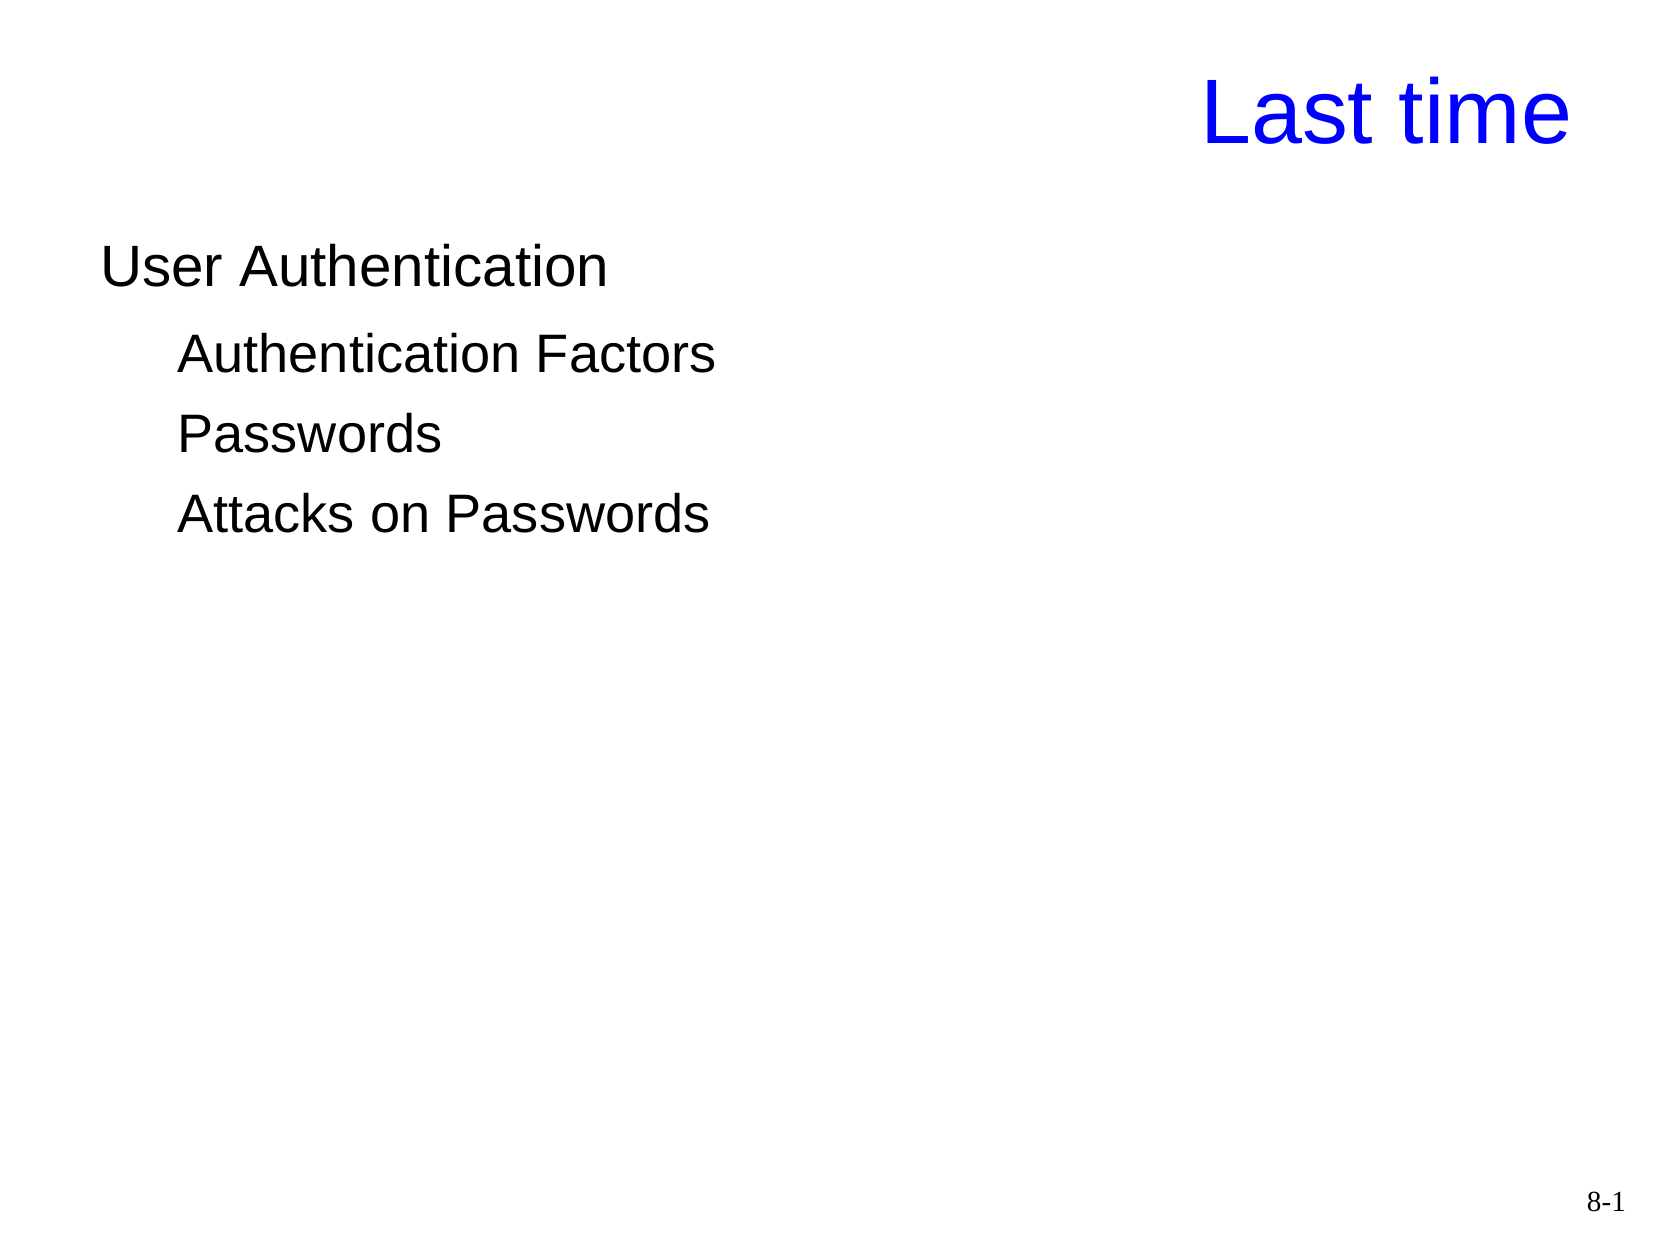

# Last time
User Authentication
Authentication Factors
Passwords
Attacks on Passwords